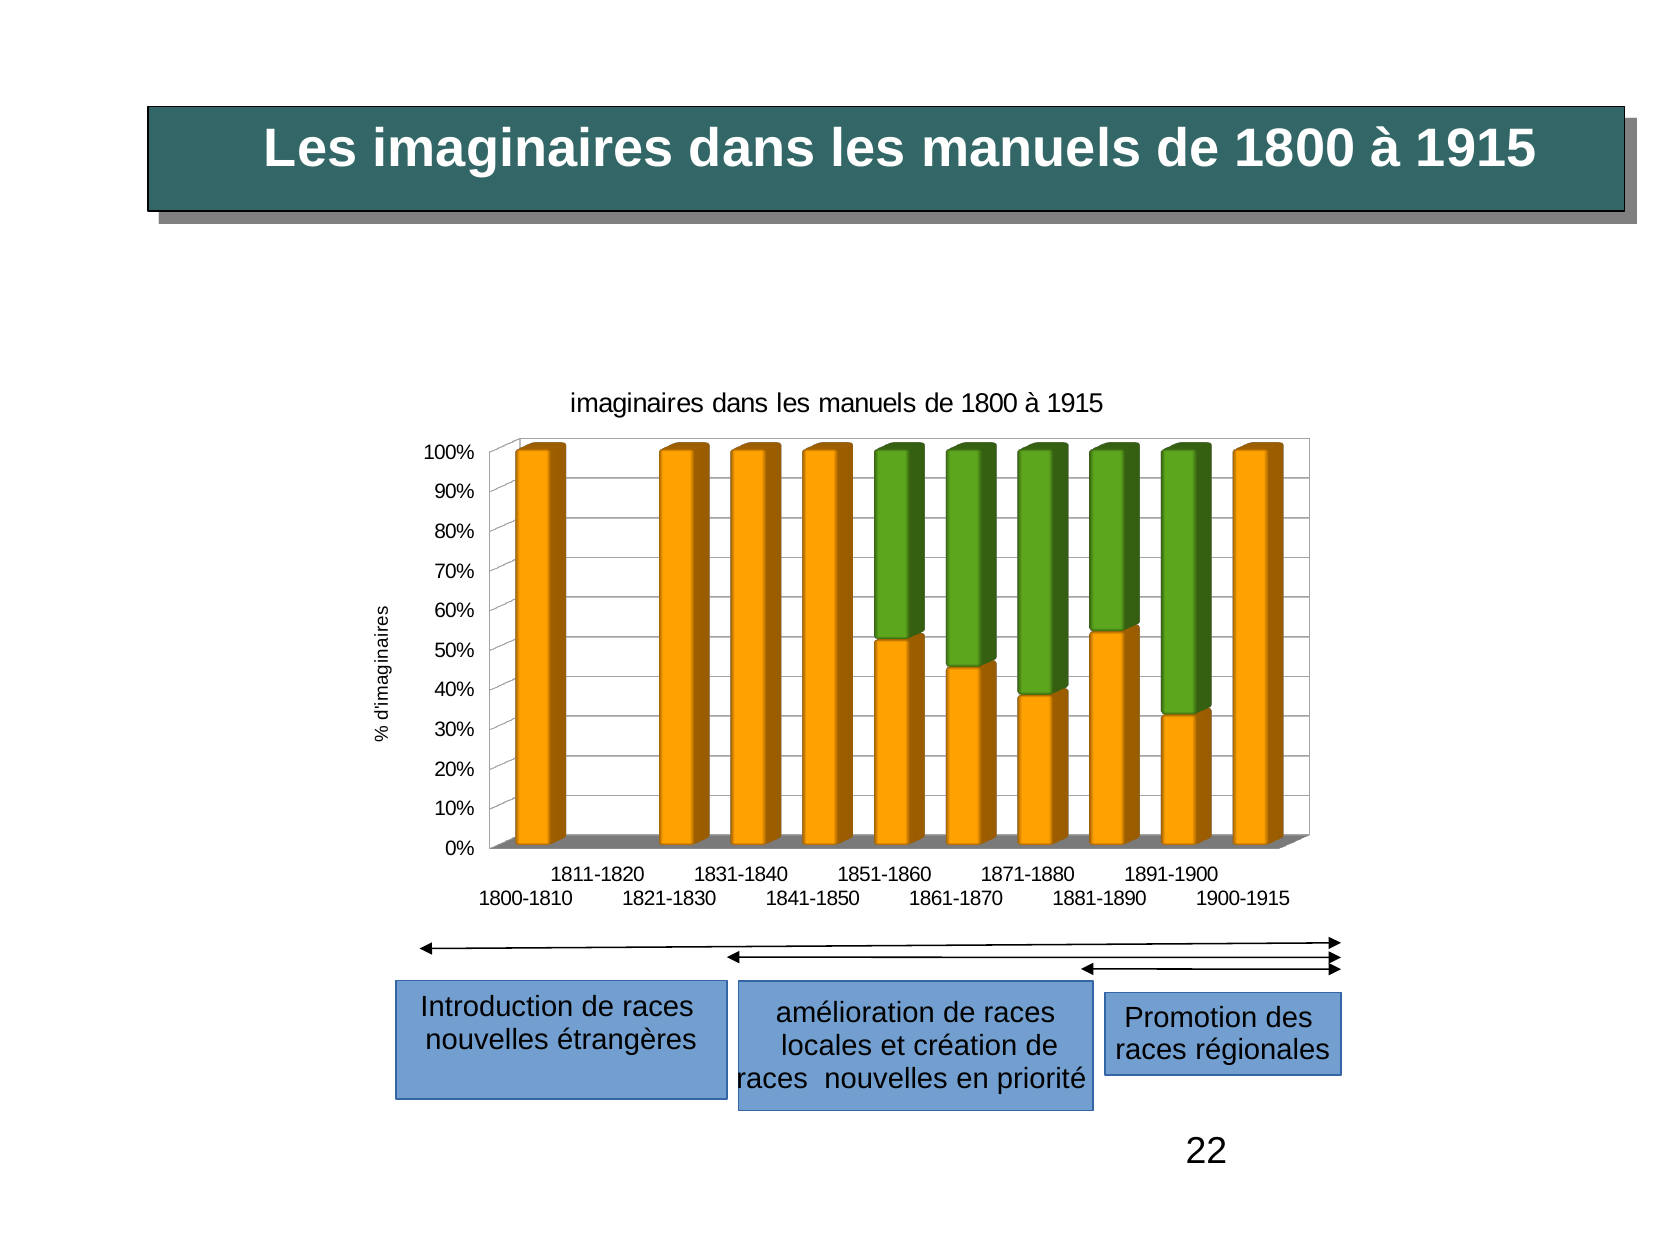

#
 Les imaginaires dans les manuels de 1800 à 1915
[unsupported chart]
Introduction de races
nouvelles étrangères
amélioration de races
 locales et création de
races nouvelles en priorité
Promotion des
races régionales
22